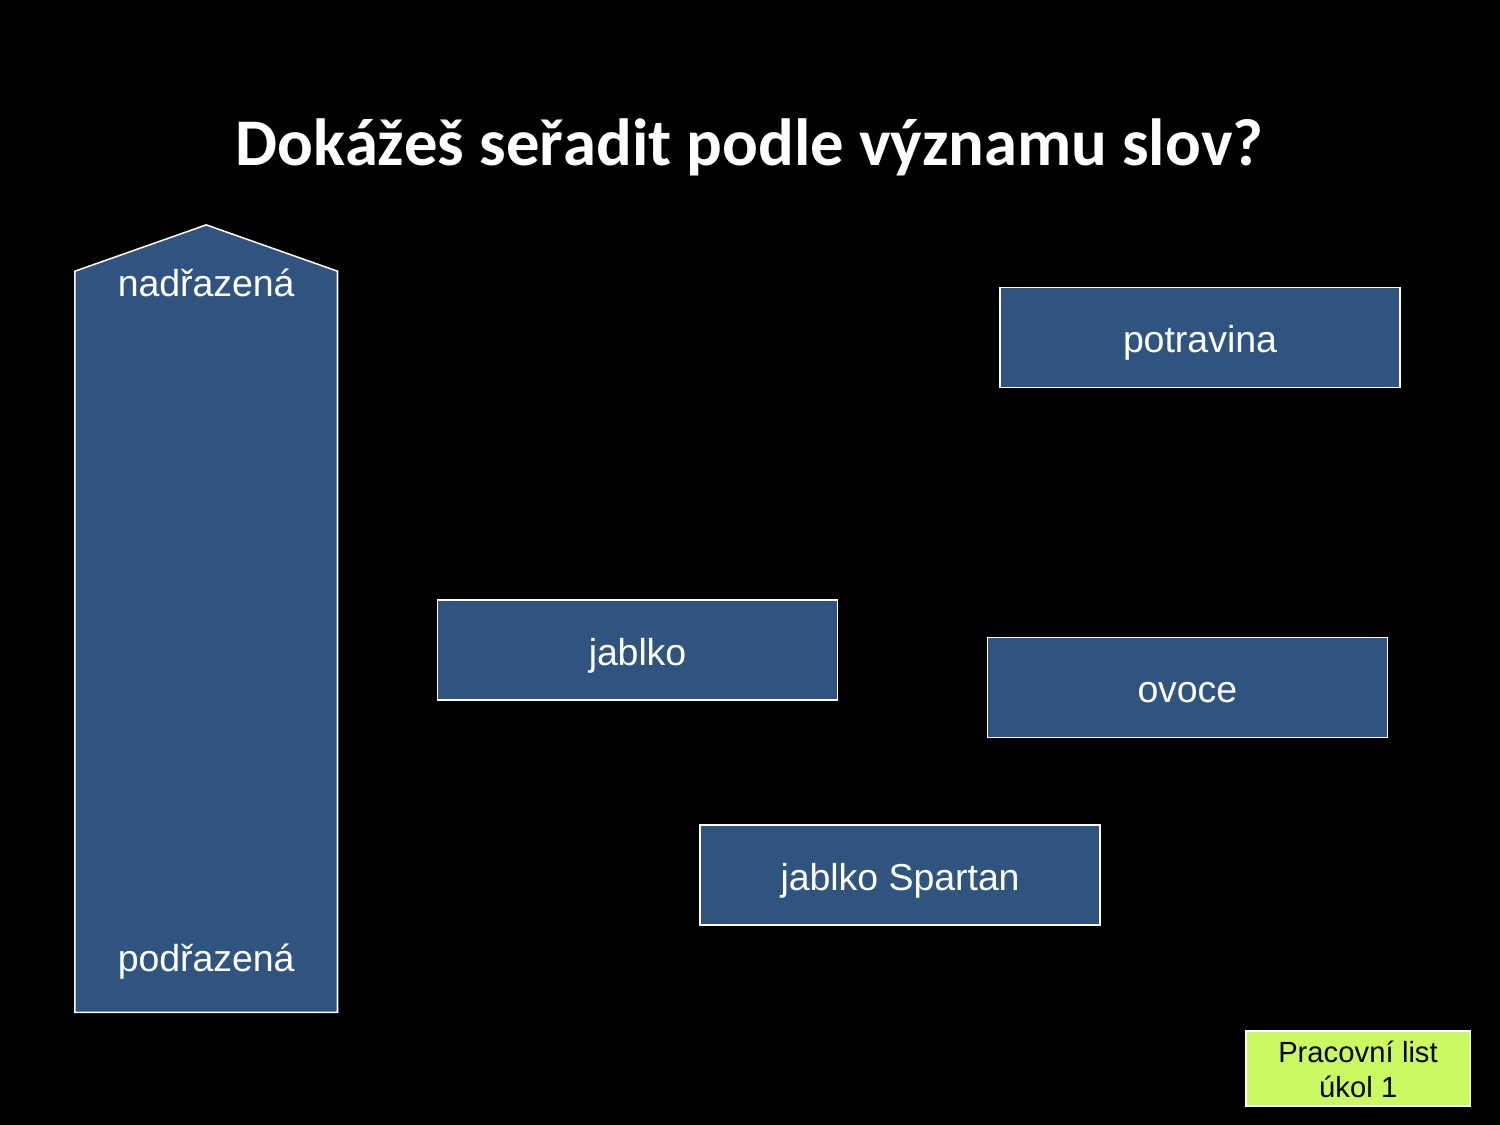

# Dokážeš seřadit podle významu slov?
potravina
nadřazená
podřazená
jablko
ovoce
jablko Spartan
Pracovní list
úkol 1